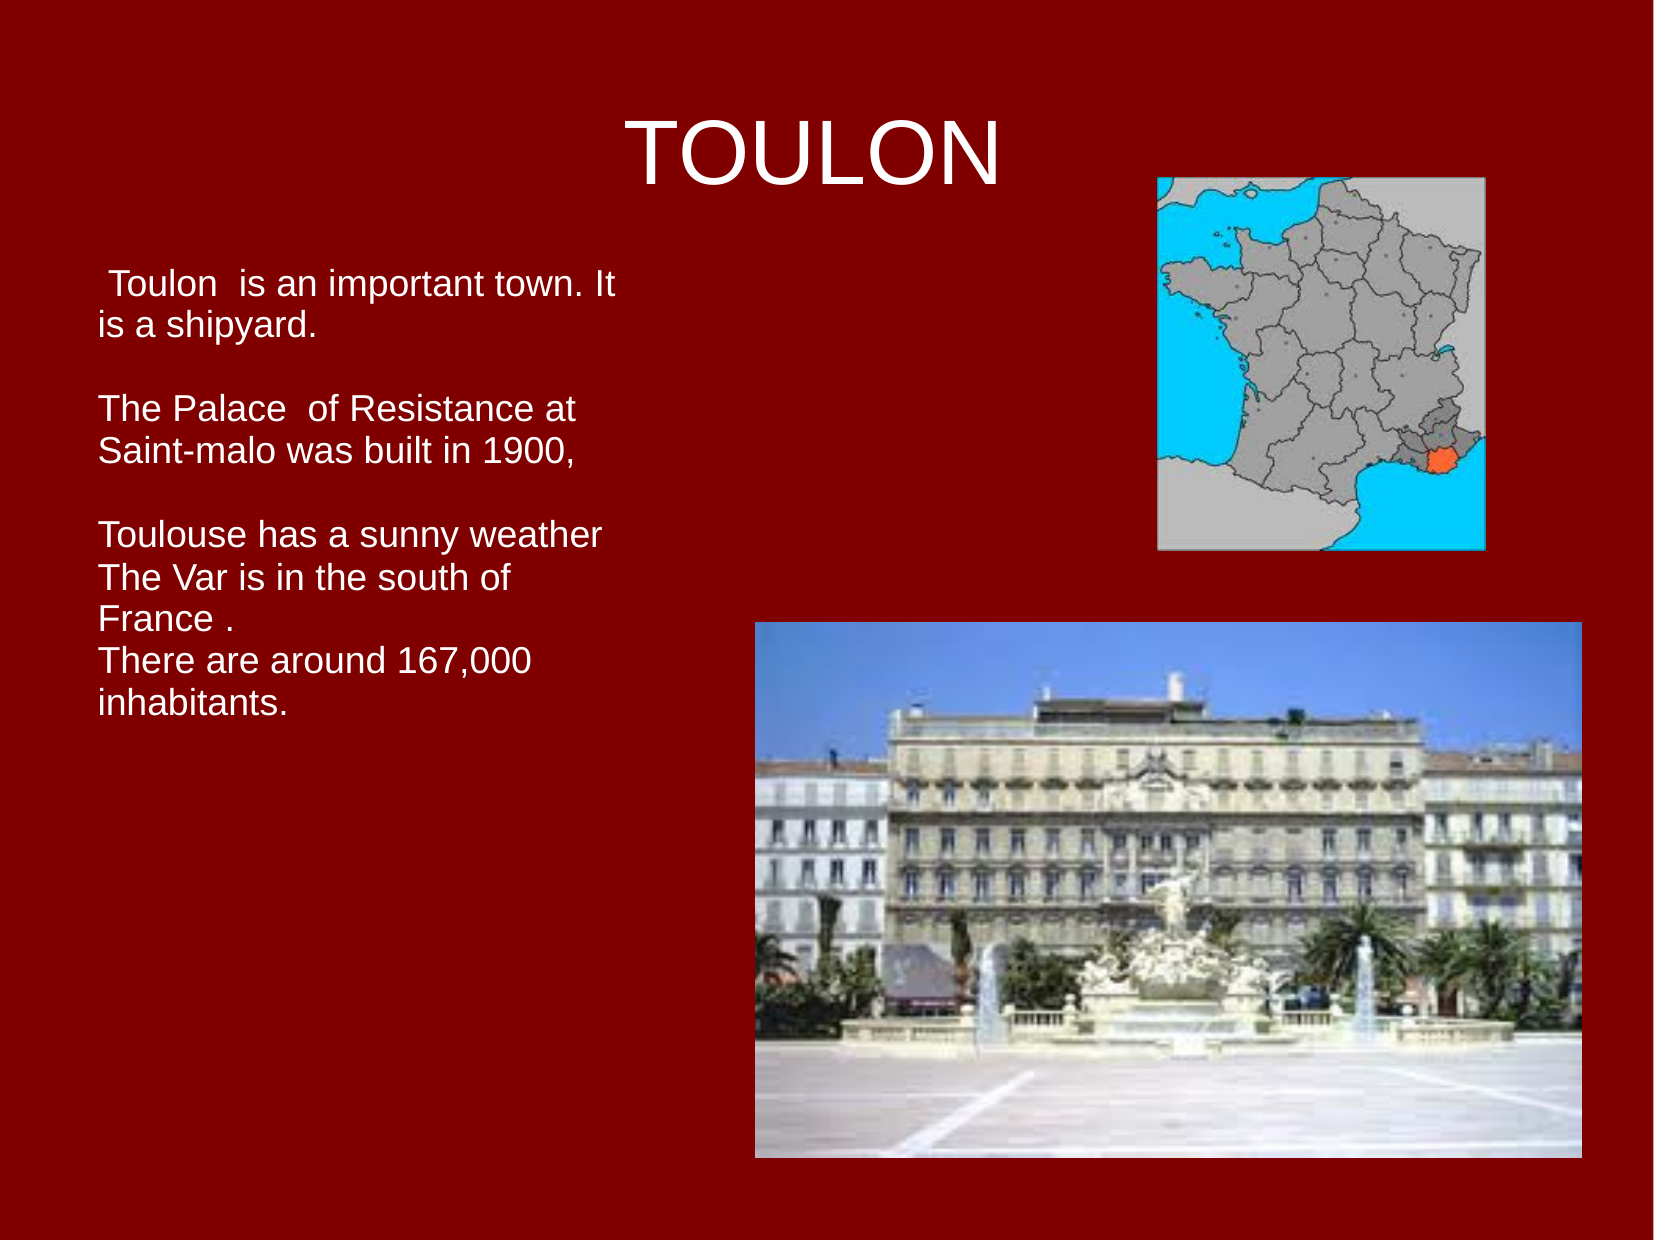

# TOULON
 Toulon is an important town. It is a shipyard.
The Palace of Resistance at Saint-malo was built in 1900,
Toulouse has a sunny weather
The Var is in the south of France .
There are around 167,000 inhabitants.